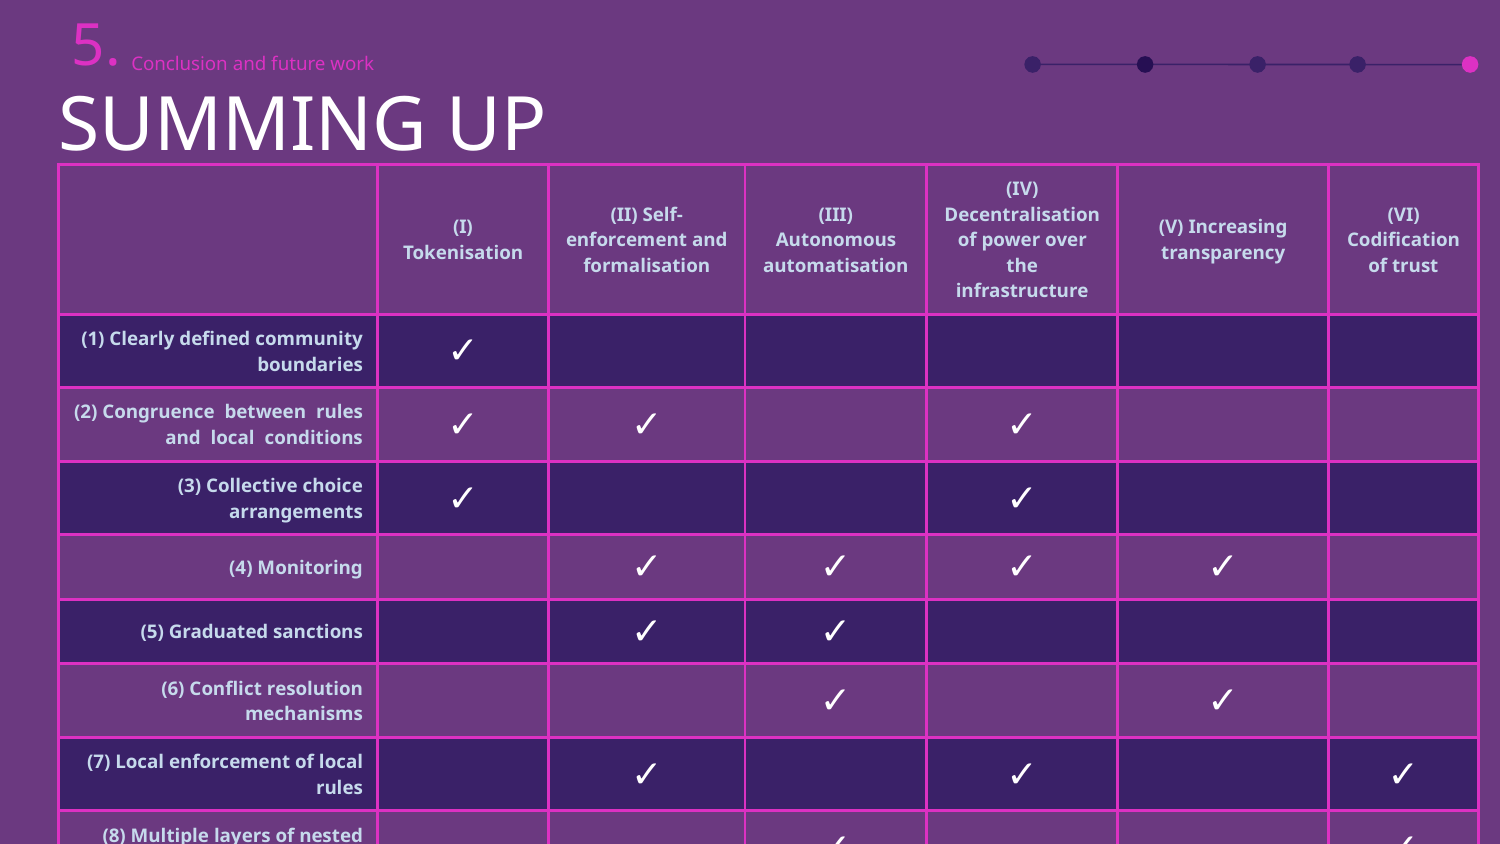

# 5.
Conclusion and future work
SUMMING UP
| | (I) Tokenisation | (II) Self-enforcement and formalisation | (III) Autonomous automatisation | (IV) Decentralisation of power over the infrastructure | (V) Increasing transparency | (VI) Codification of trust |
| --- | --- | --- | --- | --- | --- | --- |
| (1) Clearly defined community boundaries | ✓ | | | | | |
| (2) Congruence between rules and local conditions | ✓ | ✓ | | ✓ | | |
| (3) Collective choice arrangements | ✓ | | | ✓ | | |
| (4) Monitoring | | ✓ | ✓ | ✓ | ✓ | |
| (5) Graduated sanctions | | ✓ | ✓ | | | |
| (6) Conflict resolution mechanisms | | | ✓ | | ✓ | |
| (7) Local enforcement of local rules | | ✓ | | ✓ | | ✓ |
| (8) Multiple layers of nested enterprises | | | ✓ | | | ✓ |